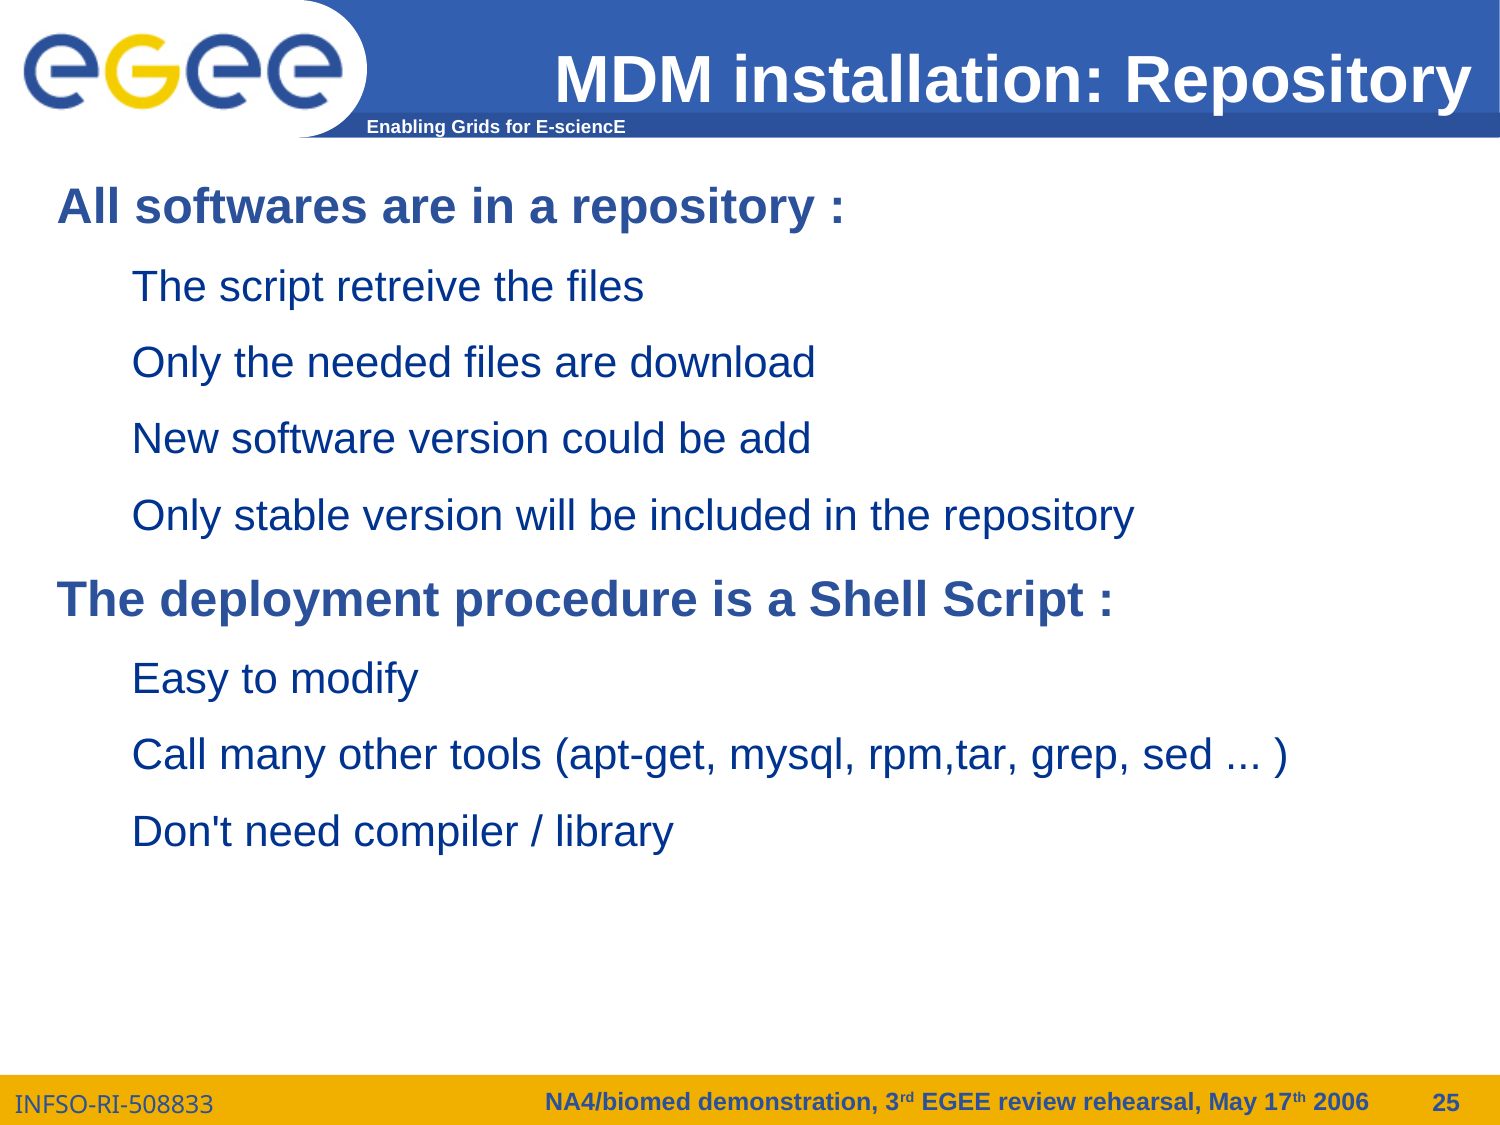

# MDM installation: Repository
All softwares are in a repository :
The script retreive the files
Only the needed files are download
New software version could be add
Only stable version will be included in the repository
The deployment procedure is a Shell Script :
Easy to modify
Call many other tools (apt-get, mysql, rpm,tar, grep, sed ... )
Don't need compiler / library